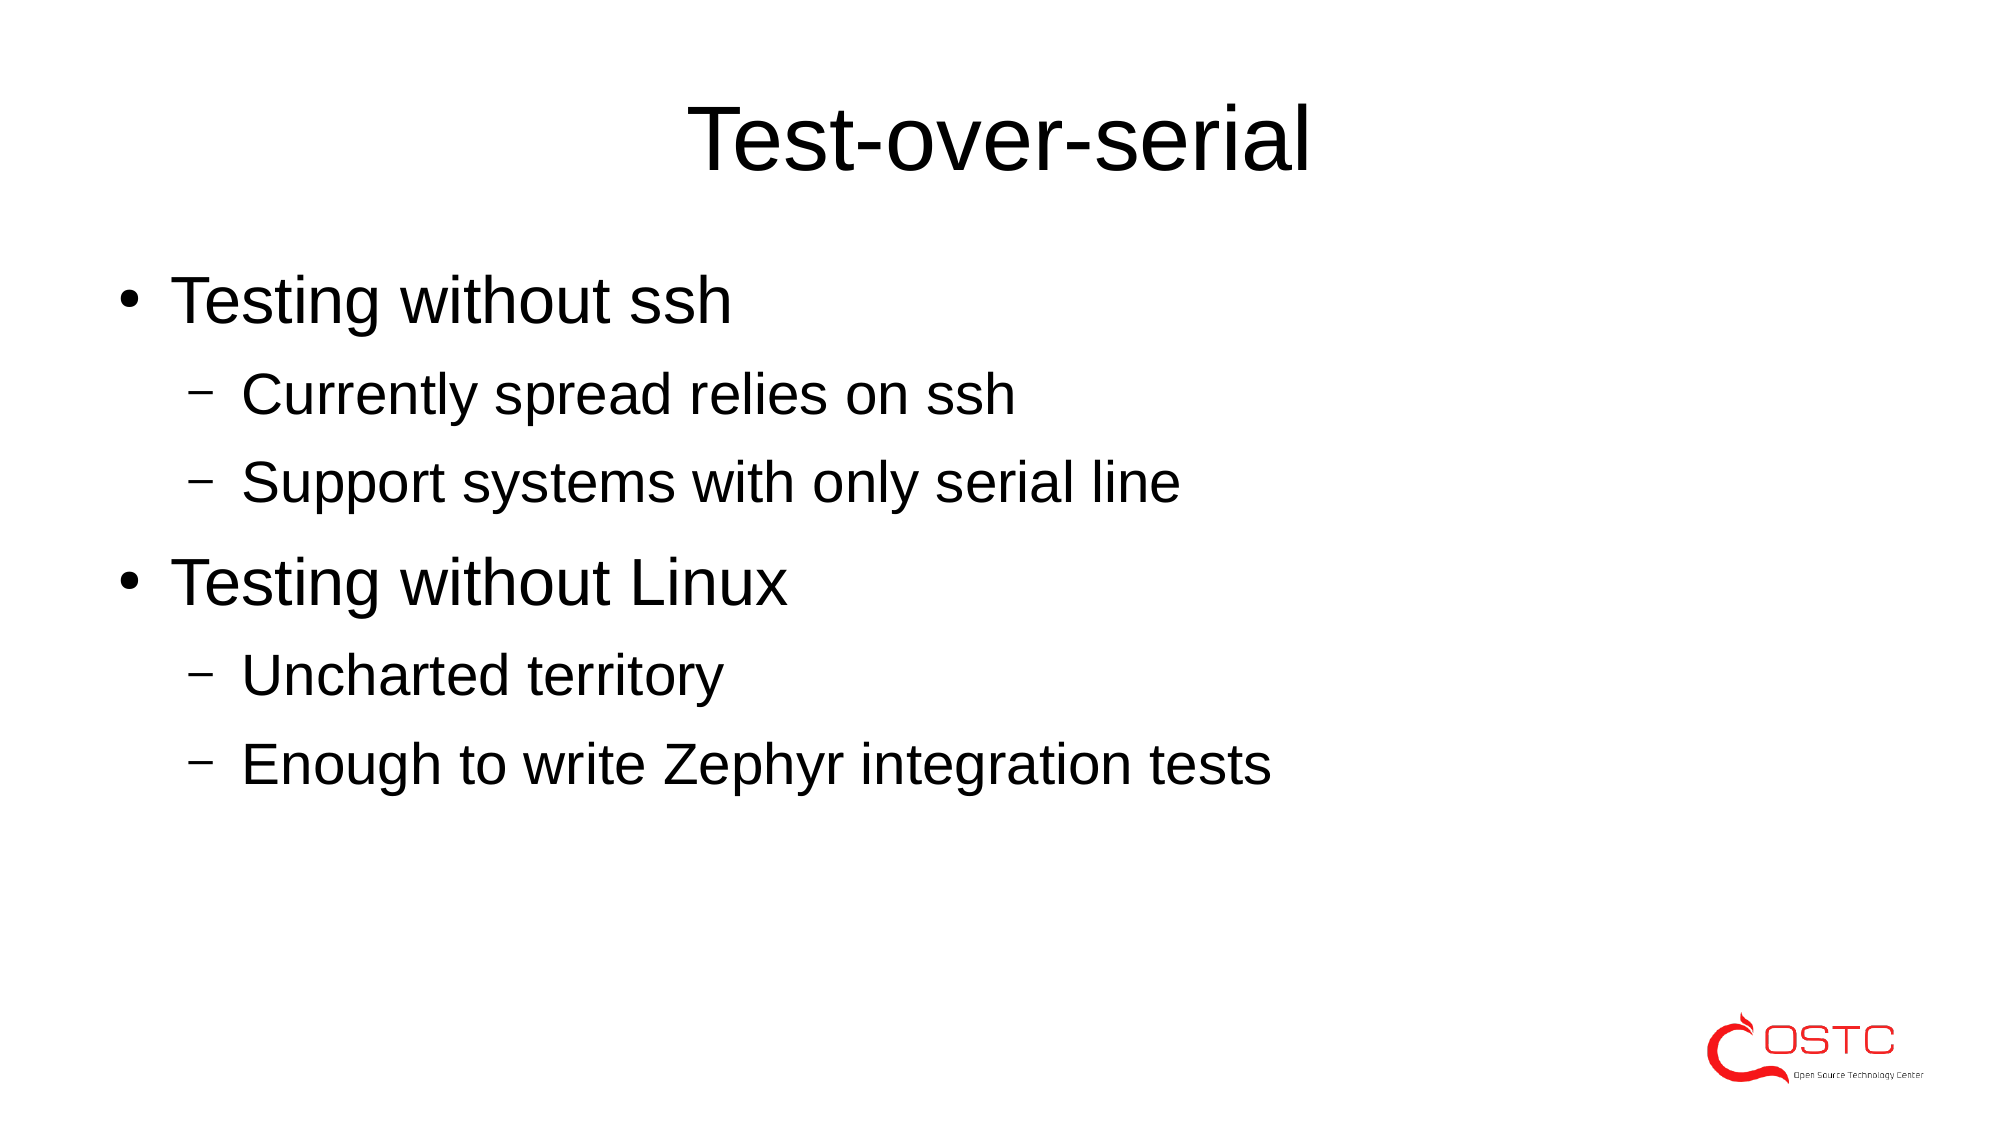

# Test-over-serial
Testing without ssh
Currently spread relies on ssh
Support systems with only serial line
Testing without Linux
Uncharted territory
Enough to write Zephyr integration tests